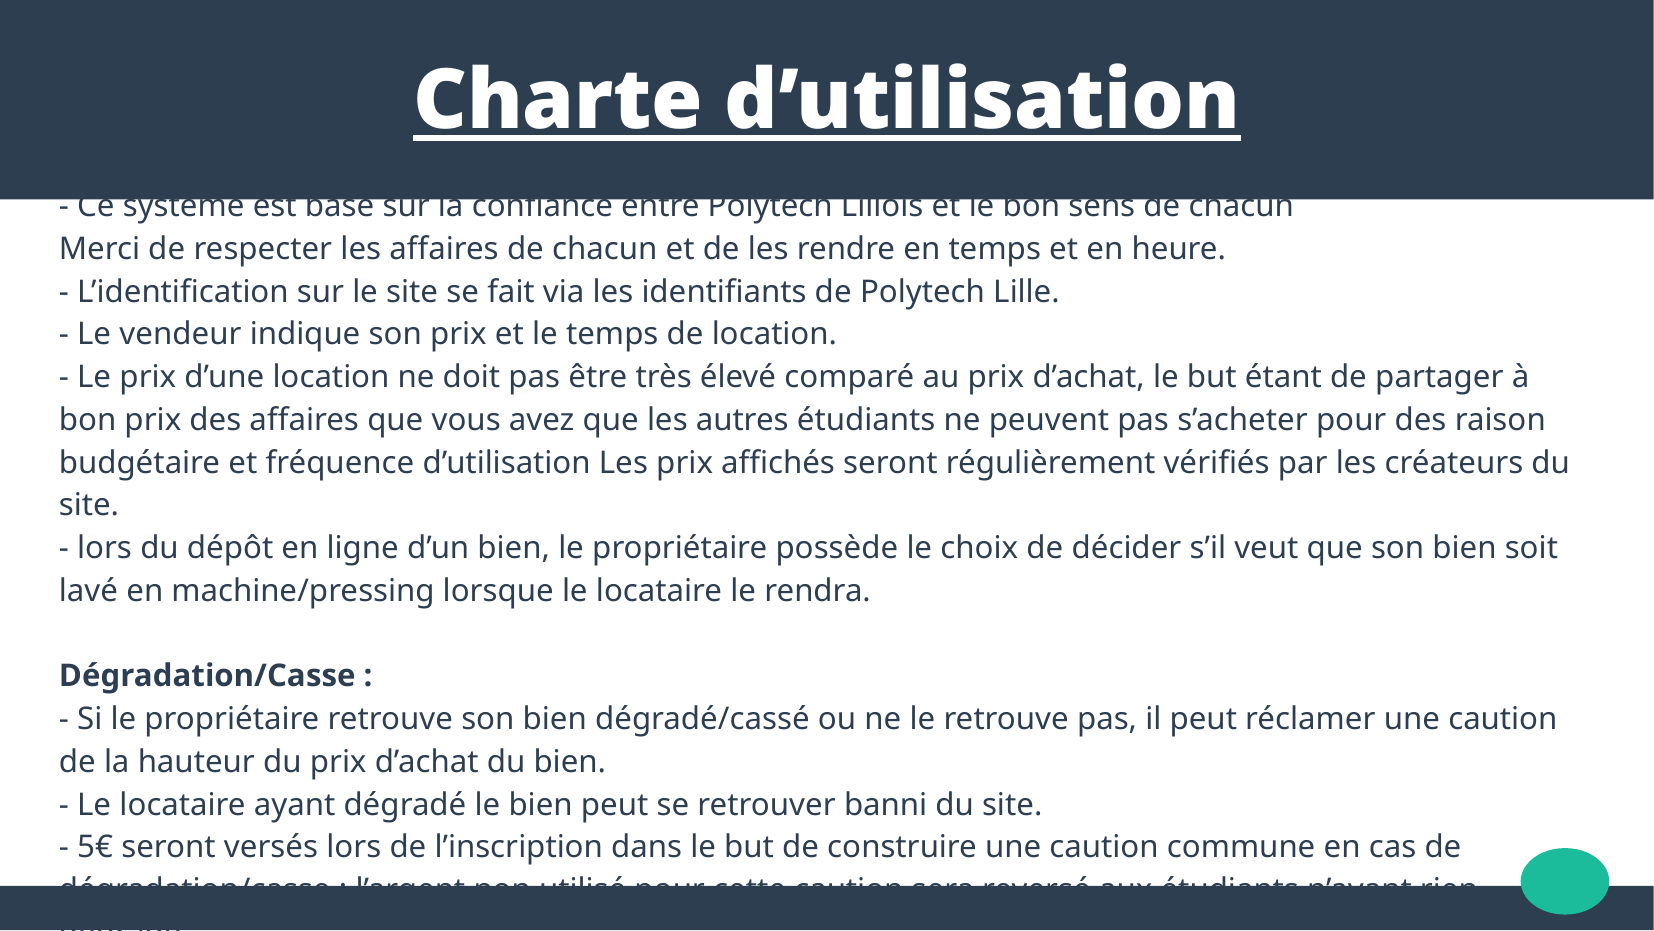

# Charte d’utilisation
Utilisation du site :
- Ce système est basé sur la confiance entre Polytech Lillois et le bon sens de chacun
Merci de respecter les affaires de chacun et de les rendre en temps et en heure.
- L’identification sur le site se fait via les identifiants de Polytech Lille.
- Le vendeur indique son prix et le temps de location.
- Le prix d’une location ne doit pas être très élevé comparé au prix d’achat, le but étant de partager à bon prix des affaires que vous avez que les autres étudiants ne peuvent pas s’acheter pour des raison budgétaire et fréquence d’utilisation Les prix affichés seront régulièrement vérifiés par les créateurs du site.
- lors du dépôt en ligne d’un bien, le propriétaire possède le choix de décider s’il veut que son bien soit lavé en machine/pressing lorsque le locataire le rendra.
Dégradation/Casse :
- Si le propriétaire retrouve son bien dégradé/cassé ou ne le retrouve pas, il peut réclamer une caution de la hauteur du prix d’achat du bien.
- Le locataire ayant dégradé le bien peut se retrouver banni du site.
- 5€ seront versés lors de l’inscription dans le but de construire une caution commune en cas de dégradation/casse : l’argent non utilisé pour cette caution sera reversé aux étudiants n’ayant rien dégradé.